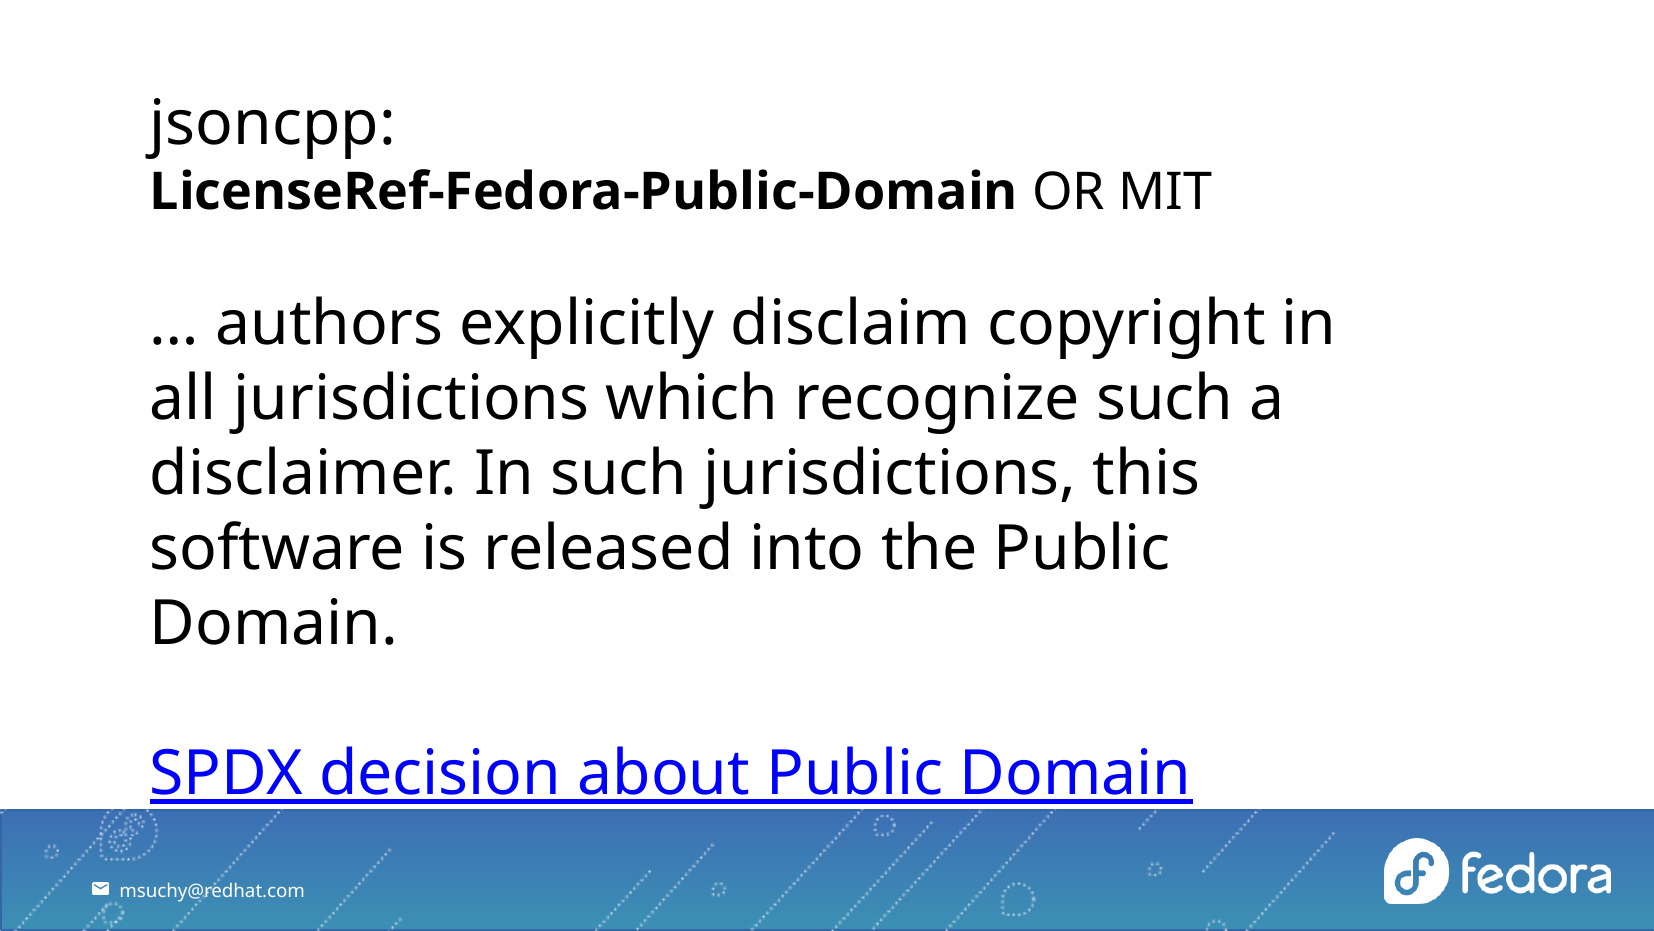

jsoncpp:
LicenseRef-Fedora-Public-Domain OR MIT
… authors explicitly disclaim copyright in all jurisdictions which recognize such a disclaimer. In such jurisdictions, this software is released into the Public Domain.
SPDX decision about Public Domain